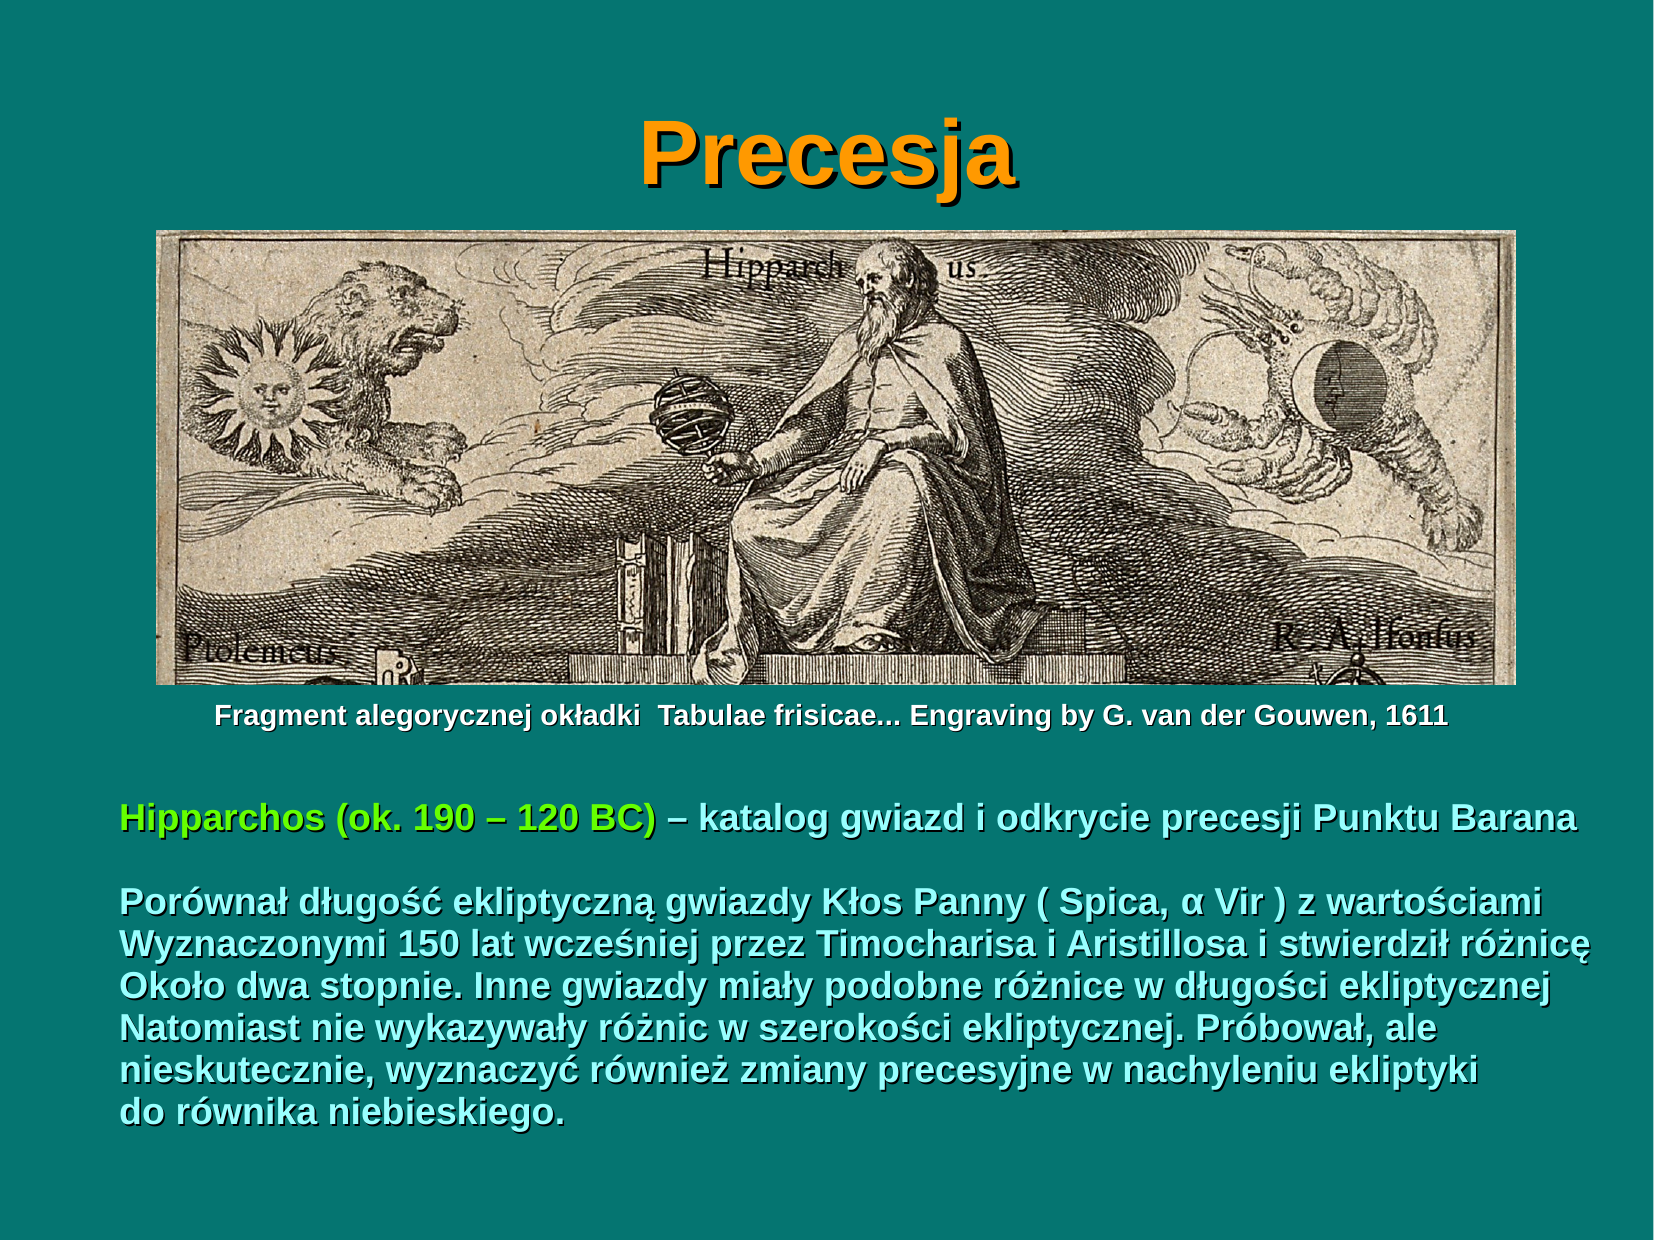

# Precesja
Fragment alegorycznej okładki Tabulae frisicae... Engraving by G. van der Gouwen, 1611
Hipparchos (ok. 190 – 120 BC) – katalog gwiazd i odkrycie precesji Punktu Barana
Porównał długość ekliptyczną gwiazdy Kłos Panny ( Spica, α Vir ) z wartościami
Wyznaczonymi 150 lat wcześniej przez Timocharisa i Aristillosa i stwierdził różnicę
Około dwa stopnie. Inne gwiazdy miały podobne różnice w długości ekliptycznej
Natomiast nie wykazywały różnic w szerokości ekliptycznej. Próbował, ale
nieskutecznie, wyznaczyć również zmiany precesyjne w nachyleniu ekliptyki
do równika niebieskiego.